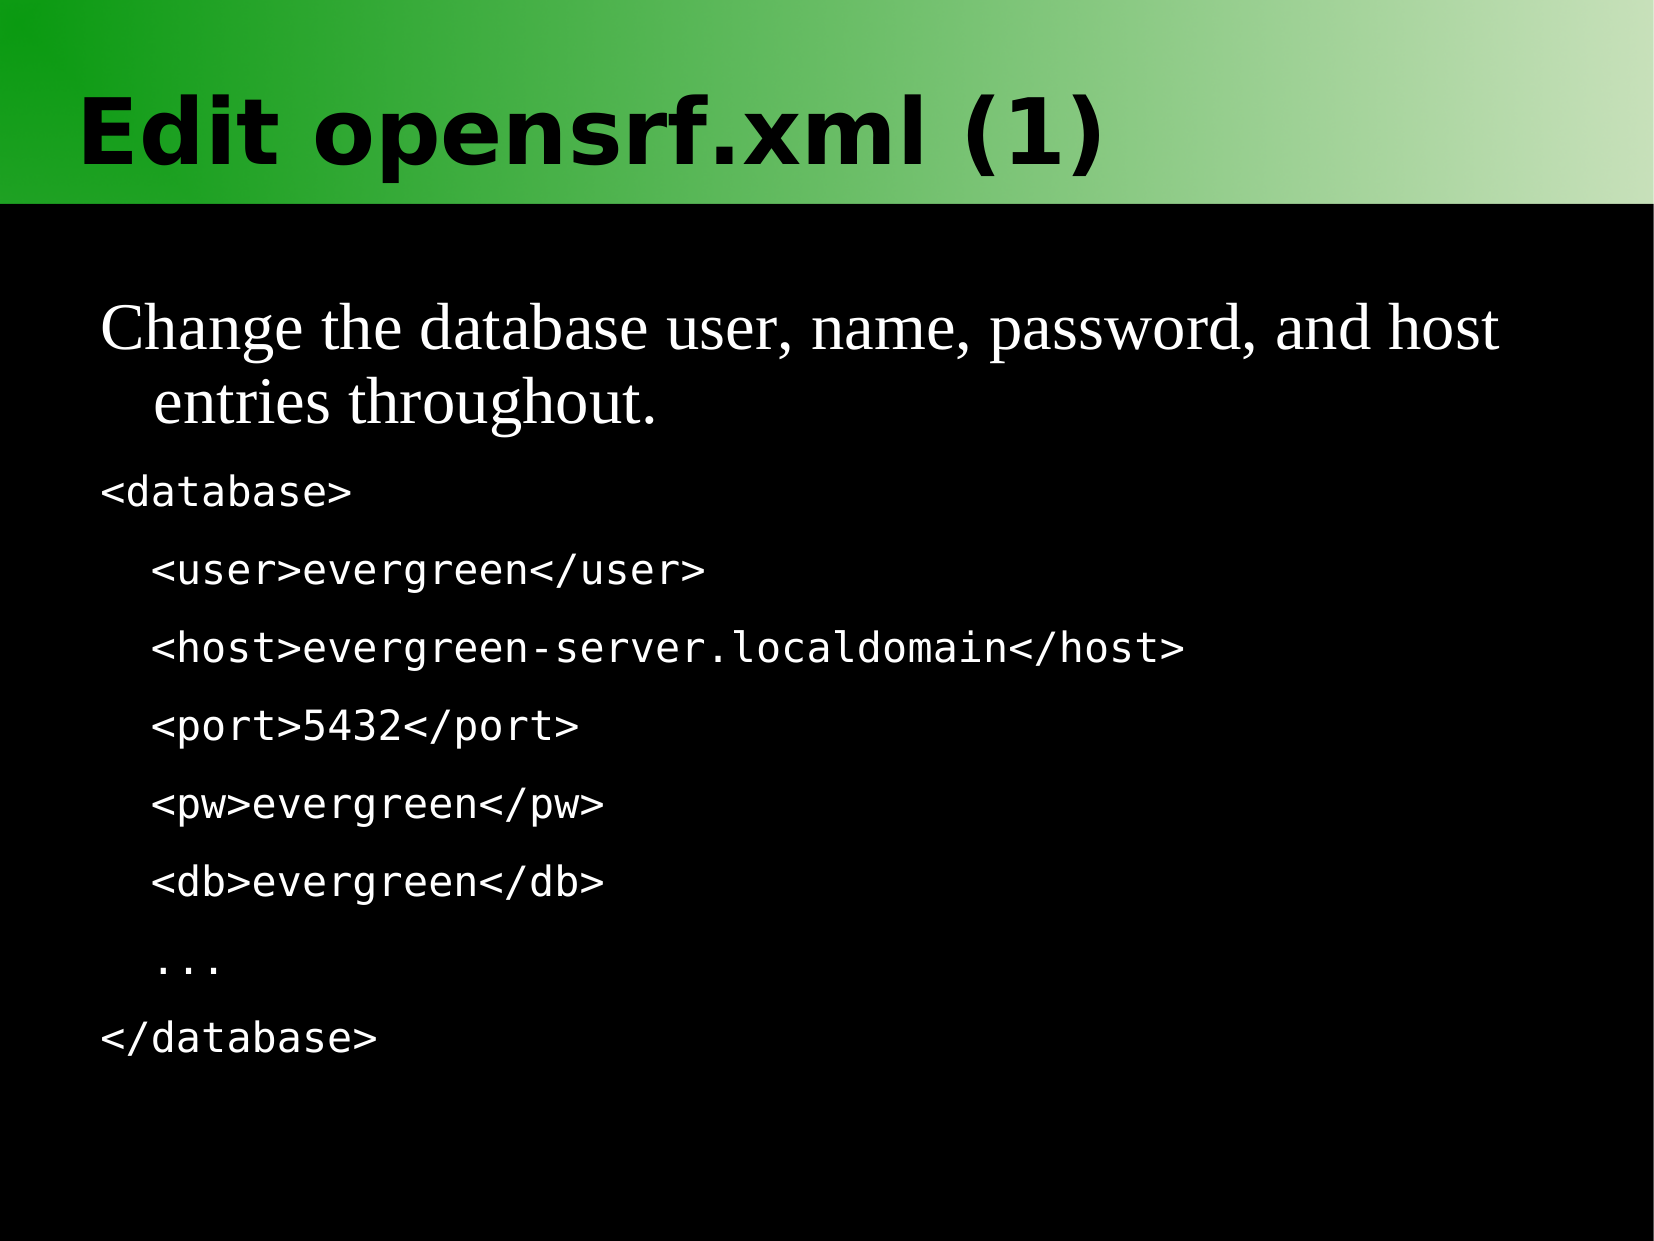

# Edit opensrf.xml (1)
Change the database user, name, password, and host entries throughout.
<database>
 <user>evergreen</user>
 <host>evergreen-server.localdomain</host>
 <port>5432</port>
 <pw>evergreen</pw>
 <db>evergreen</db>
 ...
</database>